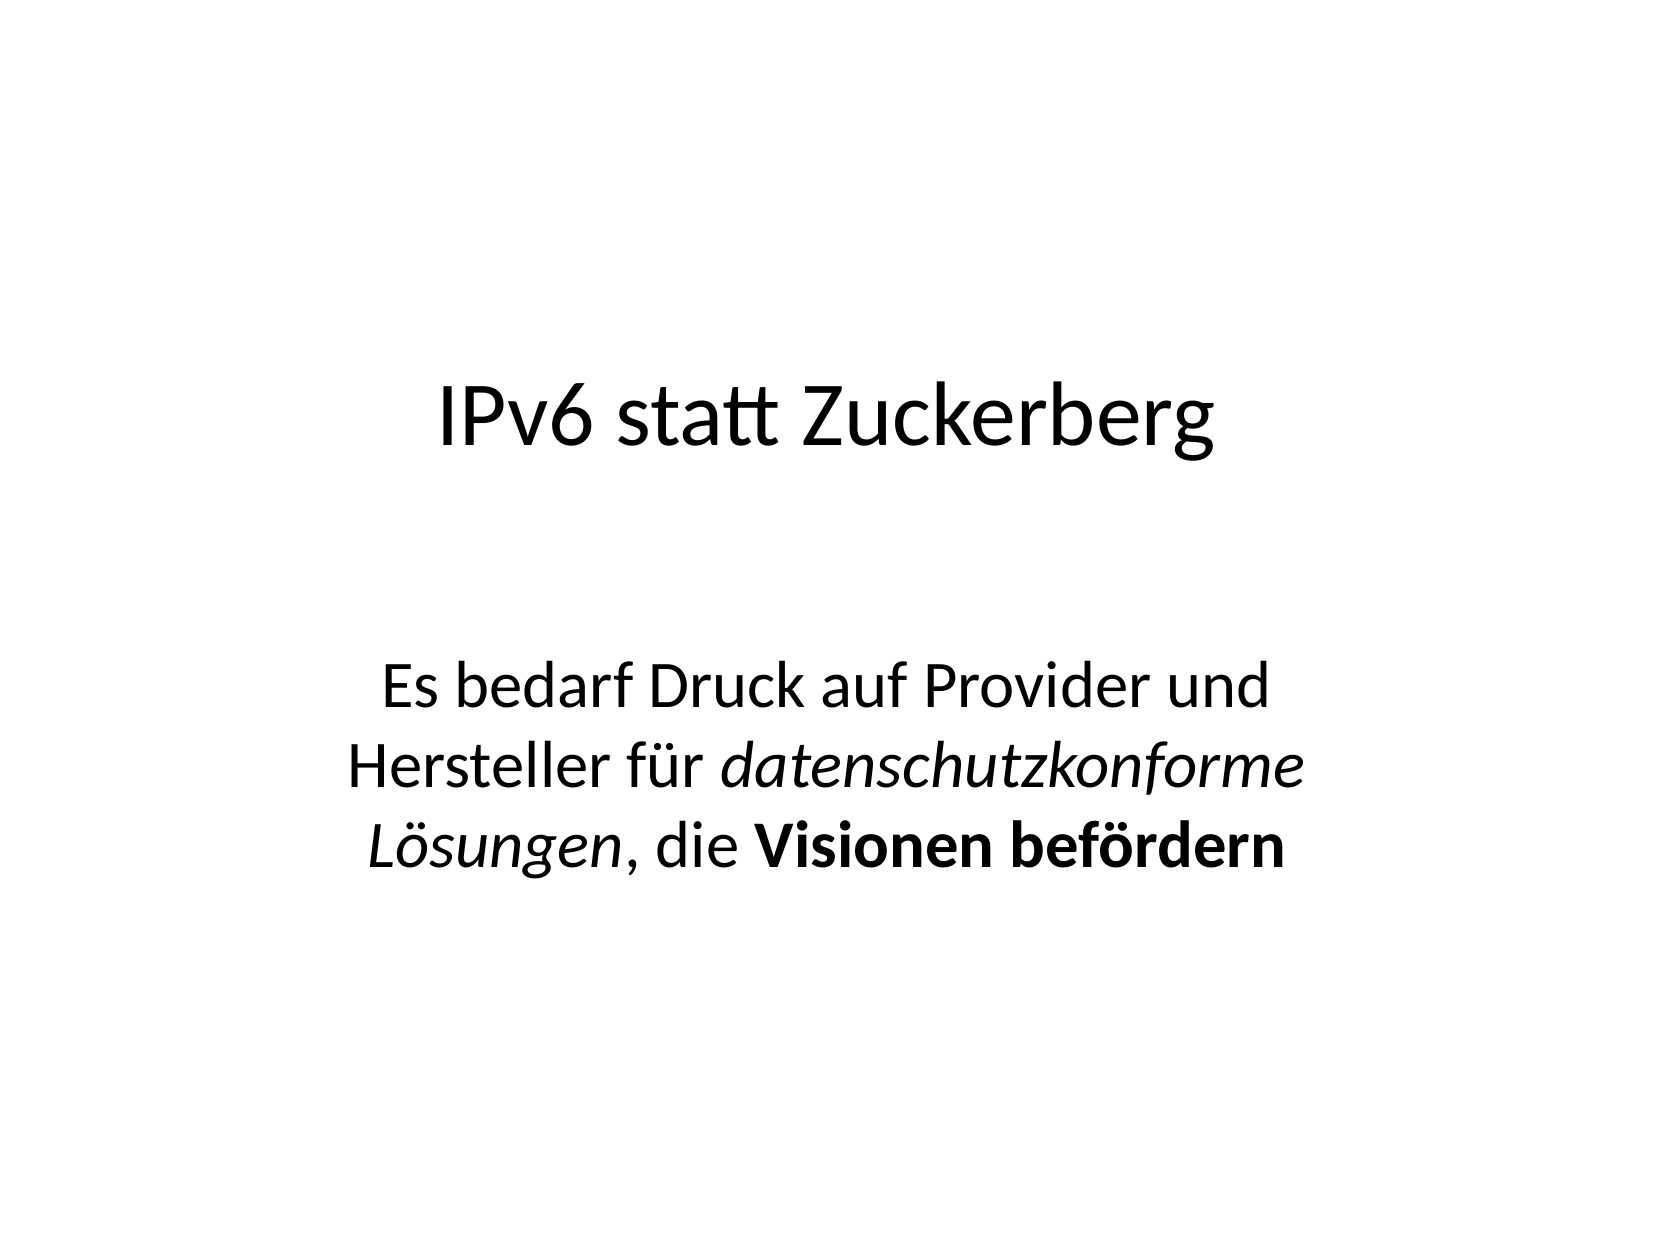

# IPv6 statt Zuckerberg
Es bedarf Druck auf Provider und Hersteller für datenschutzkonforme Lösungen, die Visionen befördern